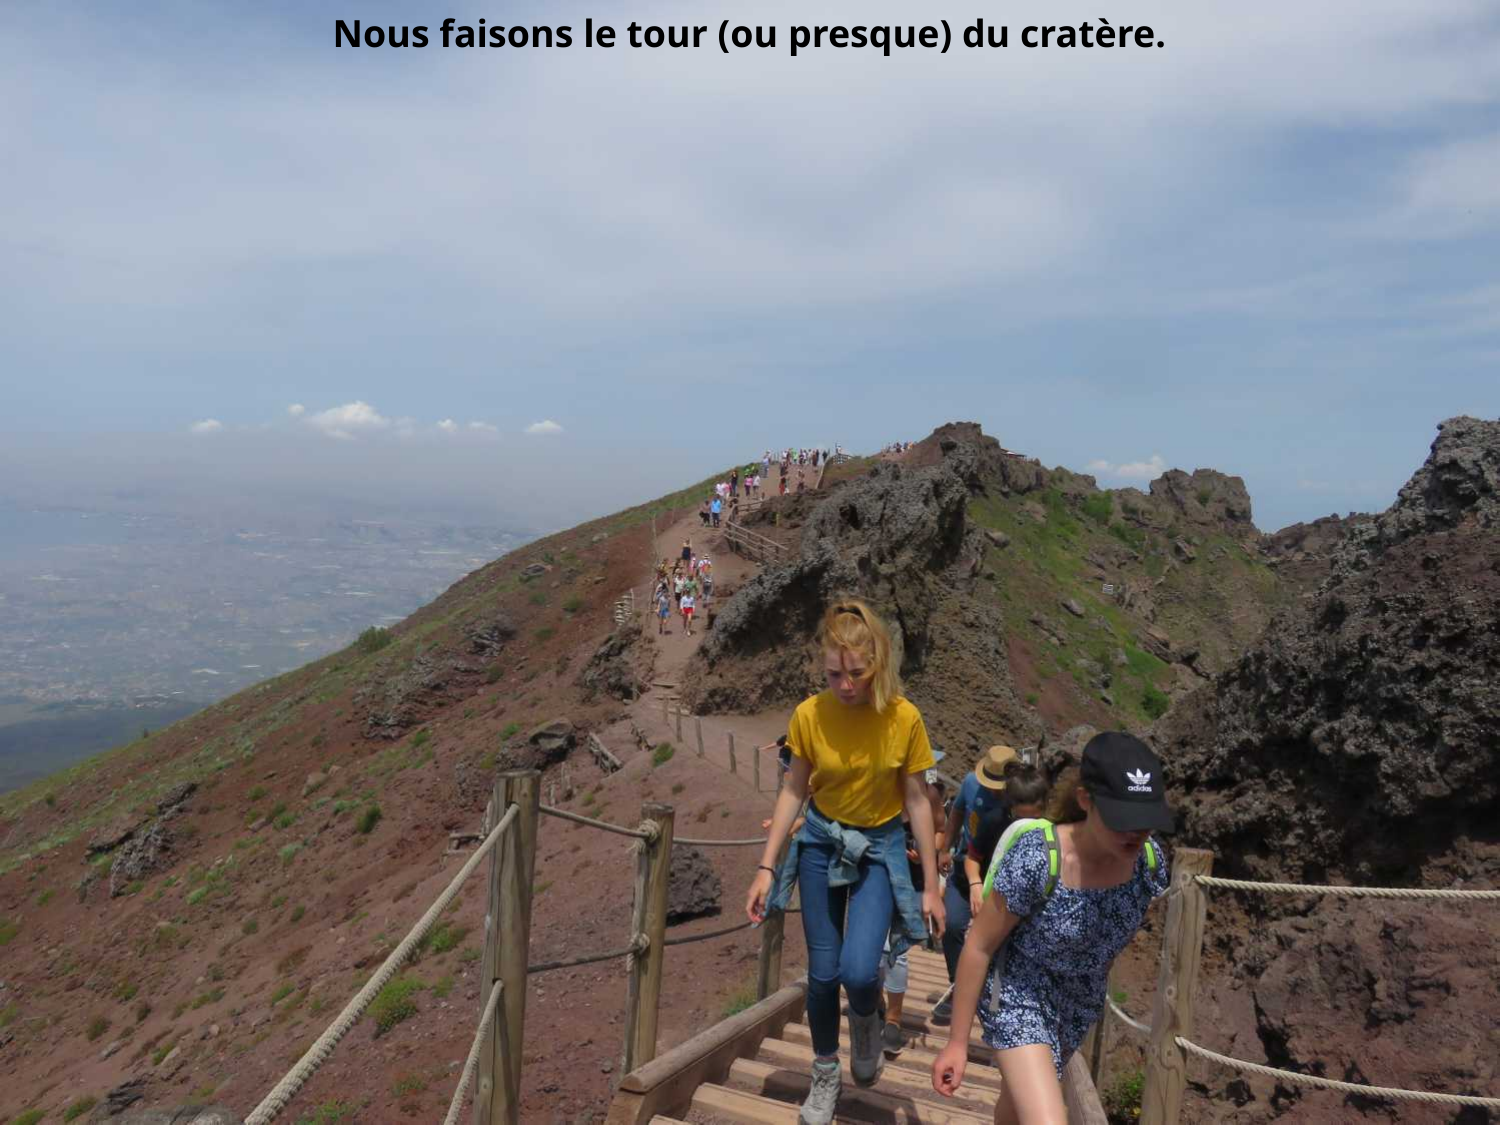

Nous faisons le tour (ou presque) du cratère.